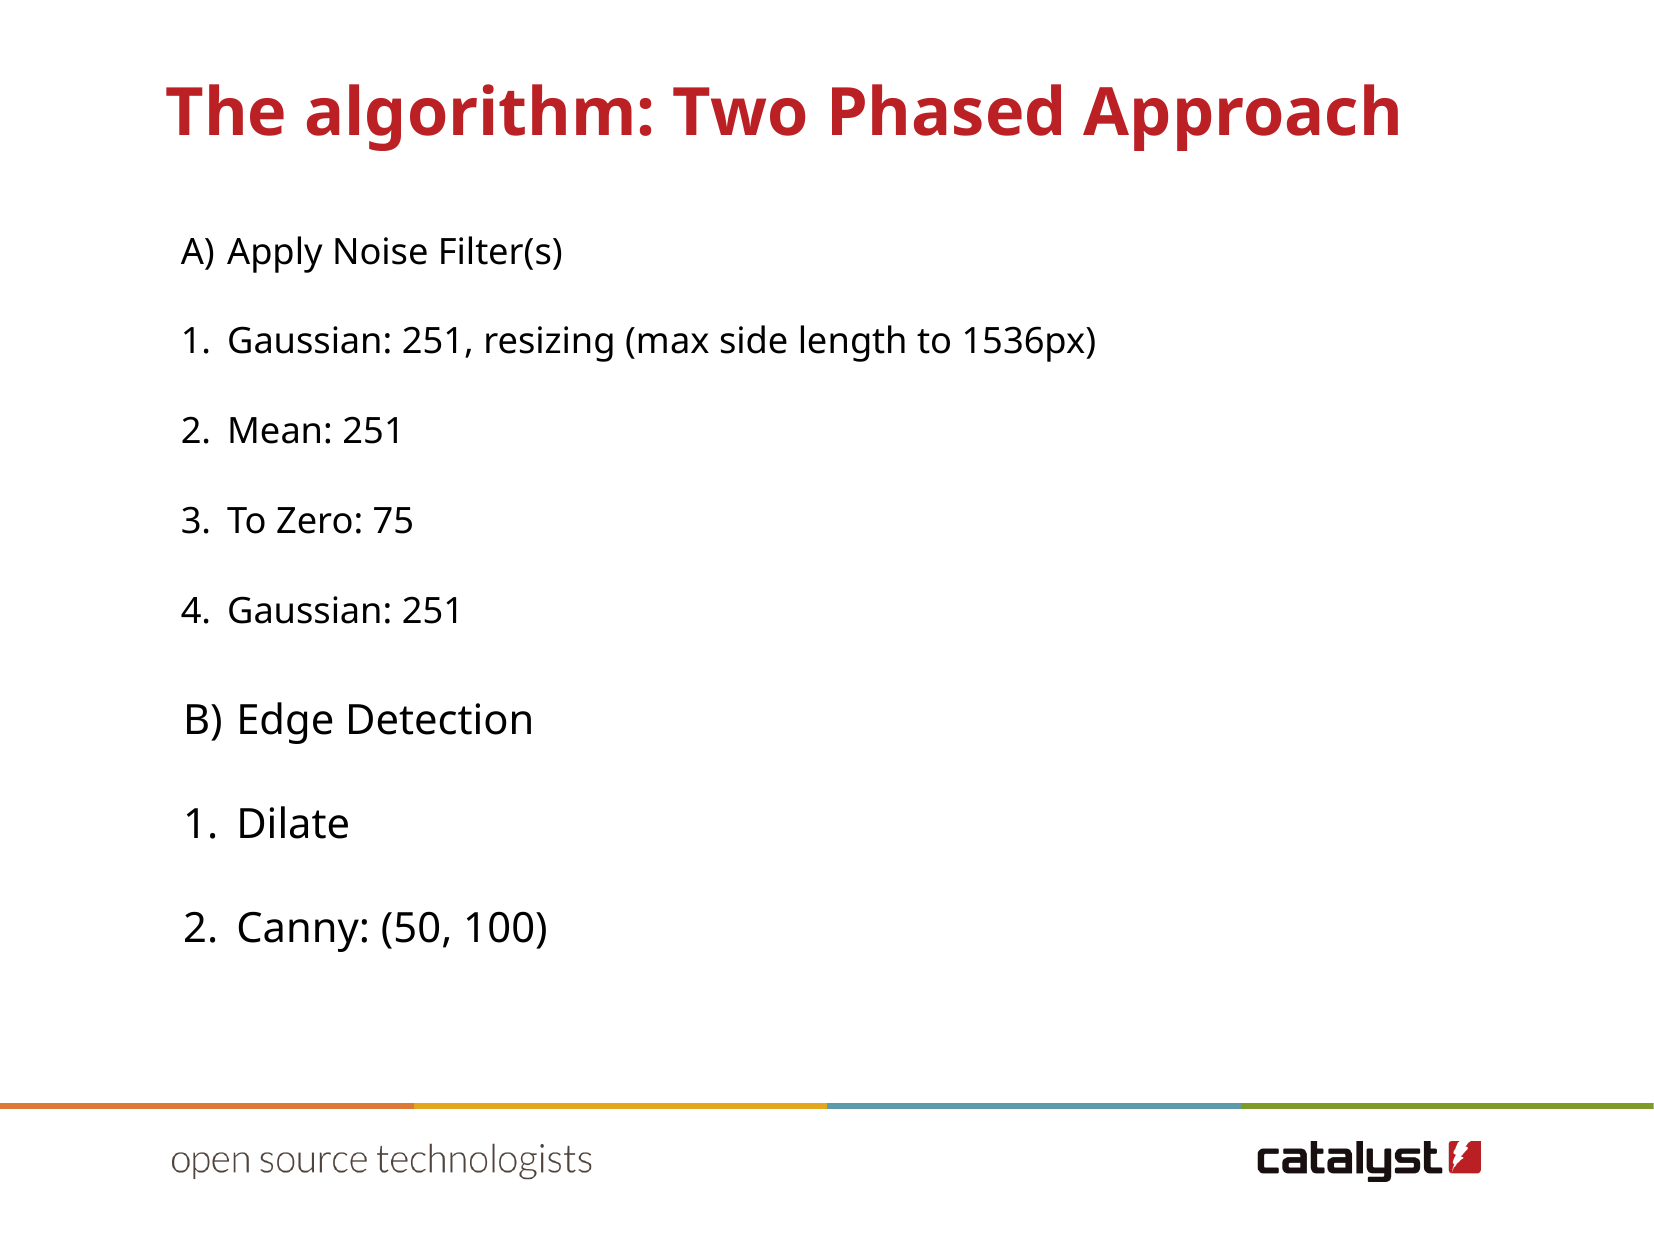

# The algorithm: Two Phased Approach
Apply Noise Filter(s)
Gaussian: 251, resizing (max side length to 1536px)
Mean: 251
To Zero: 75
Gaussian: 251
Edge Detection
Dilate
Canny: (50, 100)